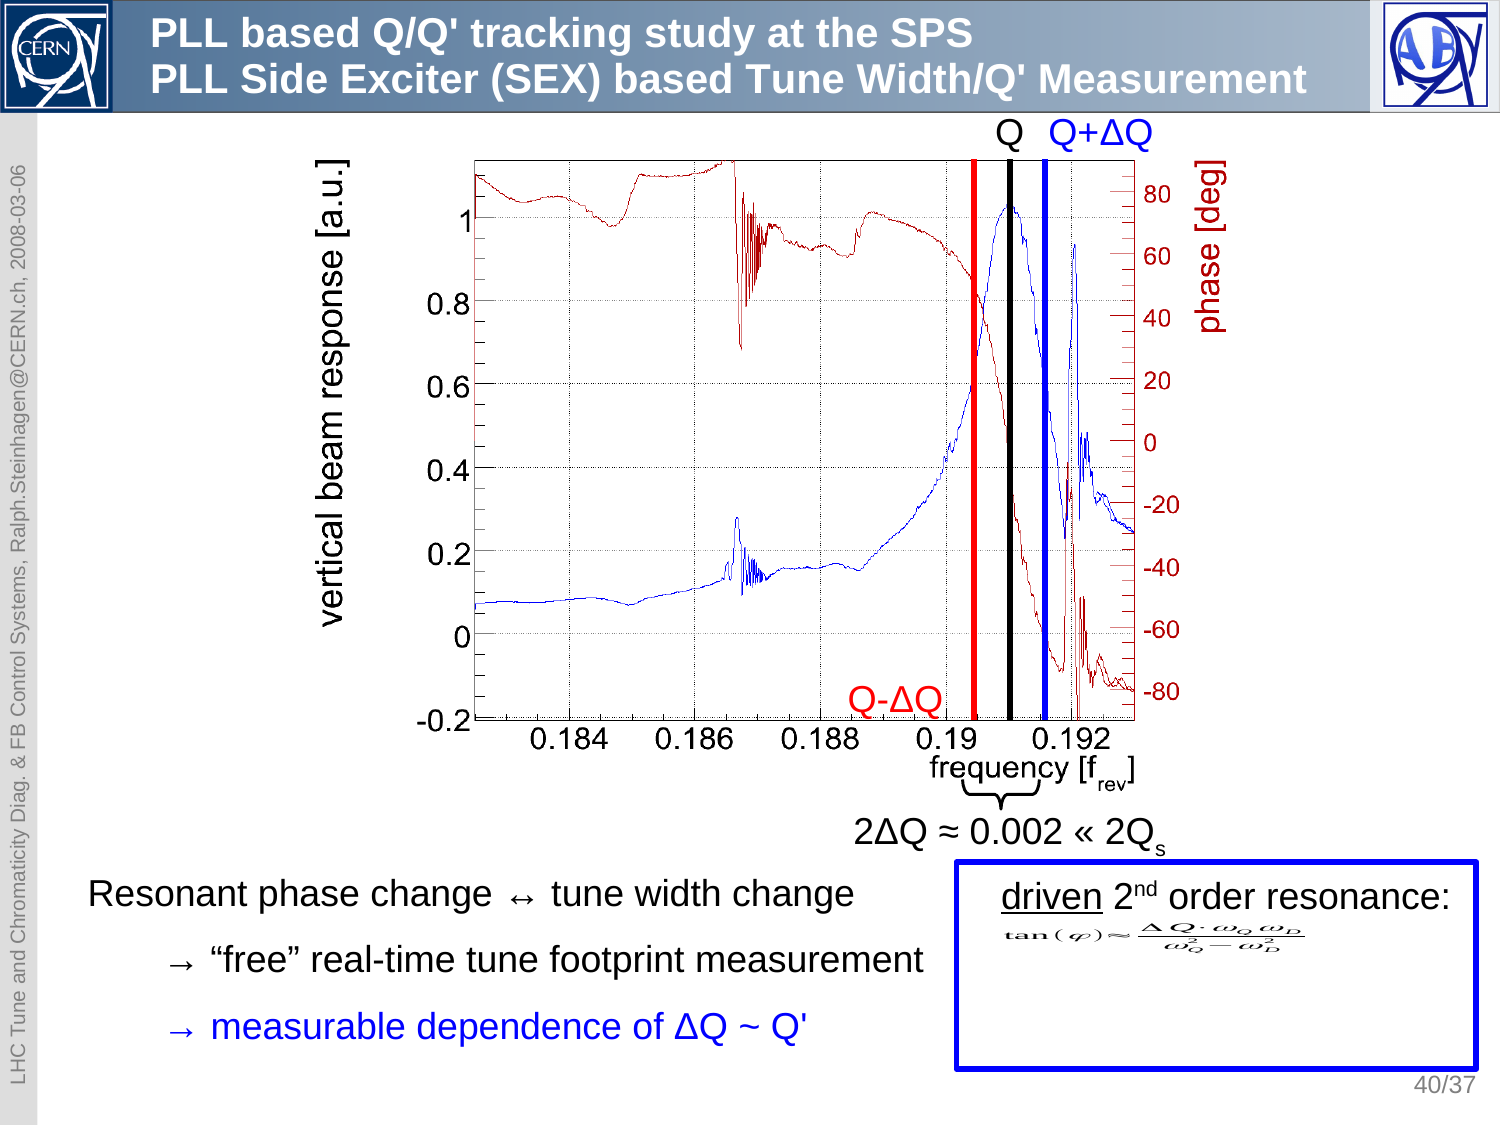

# PLL based Q/Q' tracking study at the SPS PLL Side Exciter (SEX) based Tune Width/Q' Measurement
Q
Q+ΔQ
Q-ΔQ
2ΔQ ≈ 0.002 « 2Qs
Resonant phase change ↔ tune width change
→ “free” real-time tune footprint measurement
→ measurable dependence of ΔQ ~ Q'
driven 2nd order resonance: